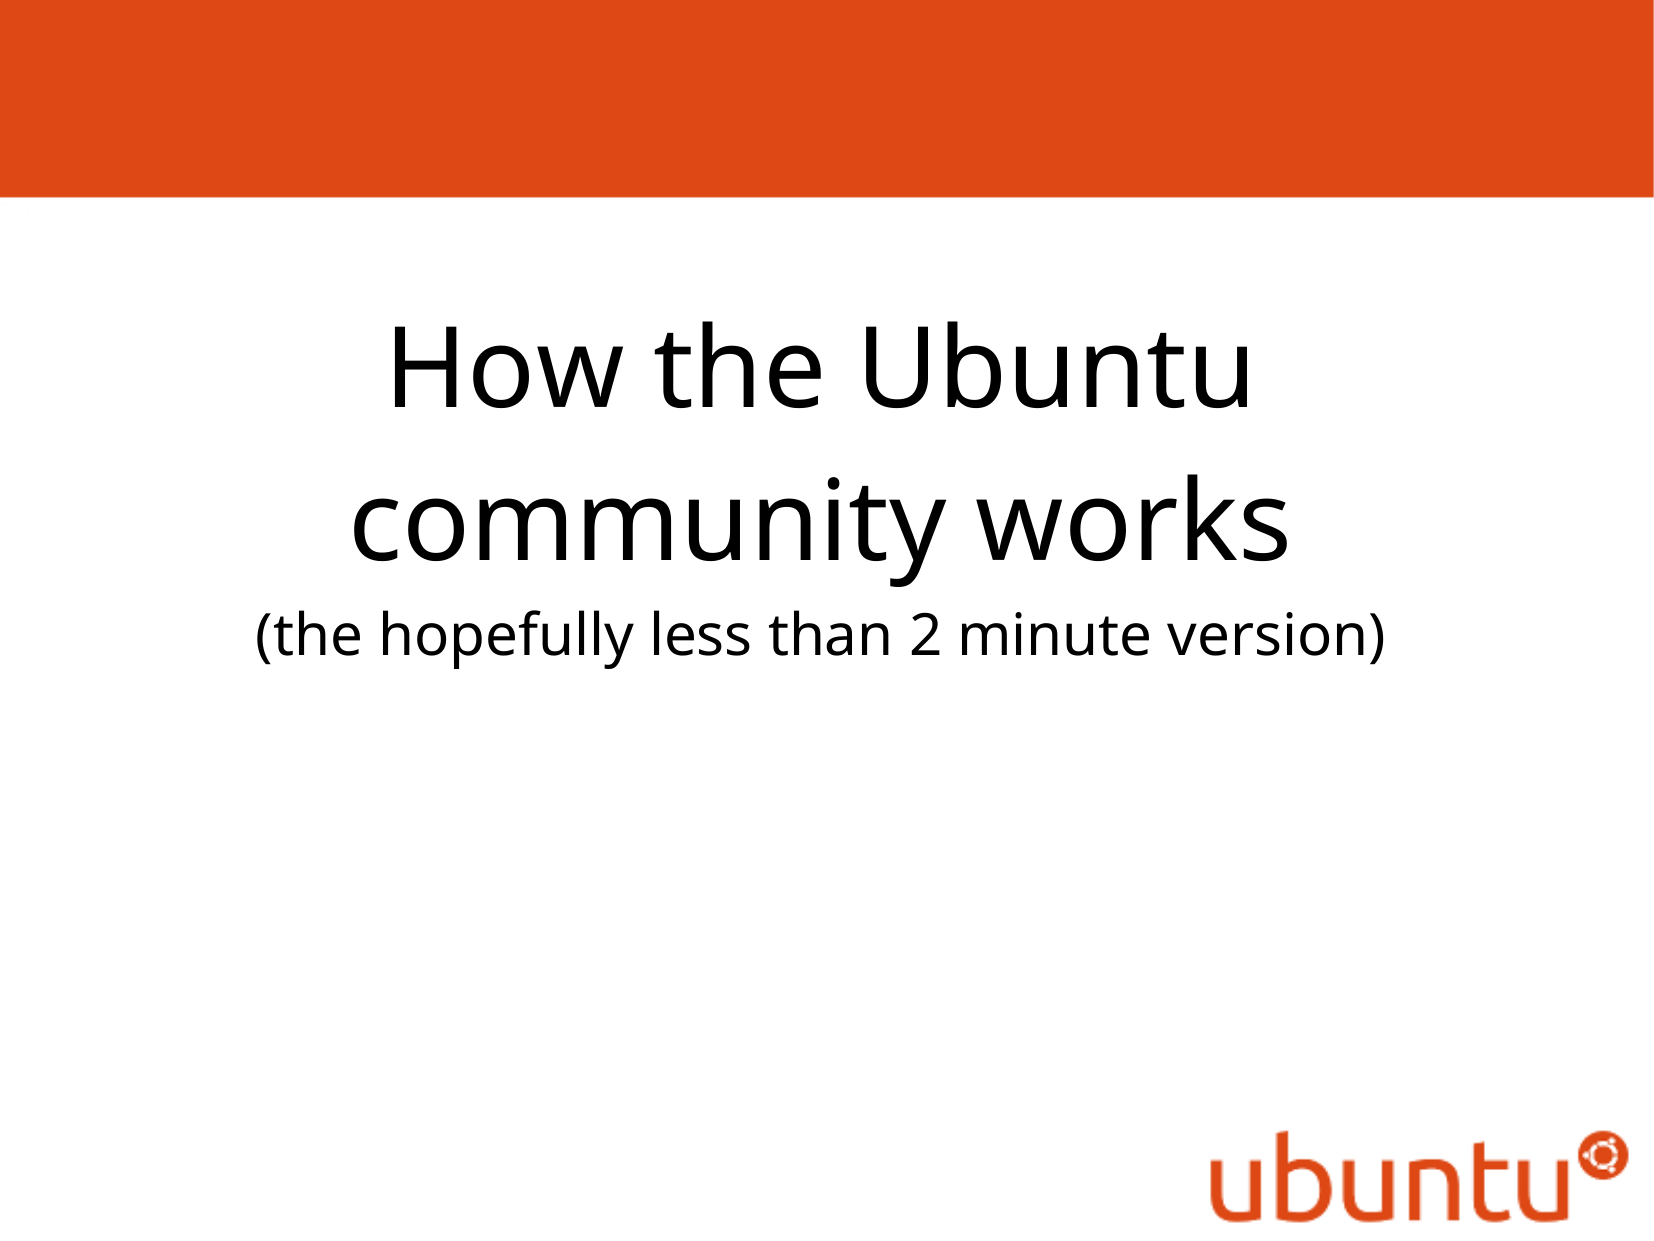

# How the Ubuntu community works
(the hopefully less than 2 minute version)